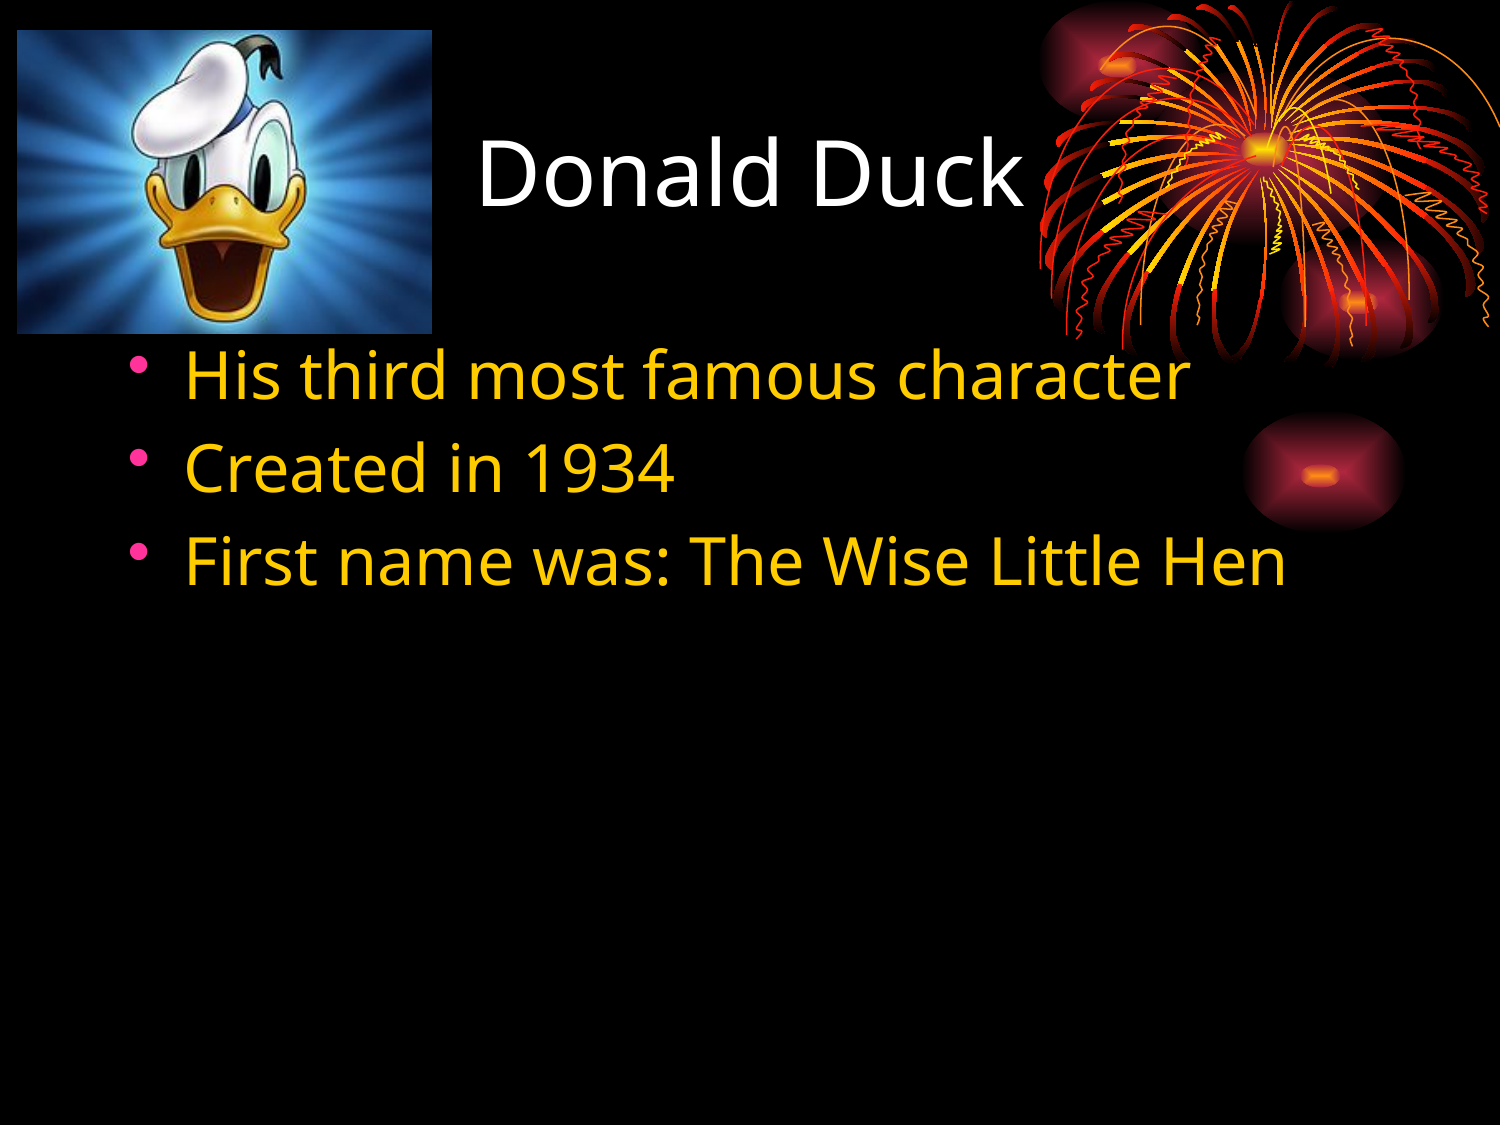

# Donald Duck
His third most famous character
Created in 1934
First name was: The Wise Little Hen